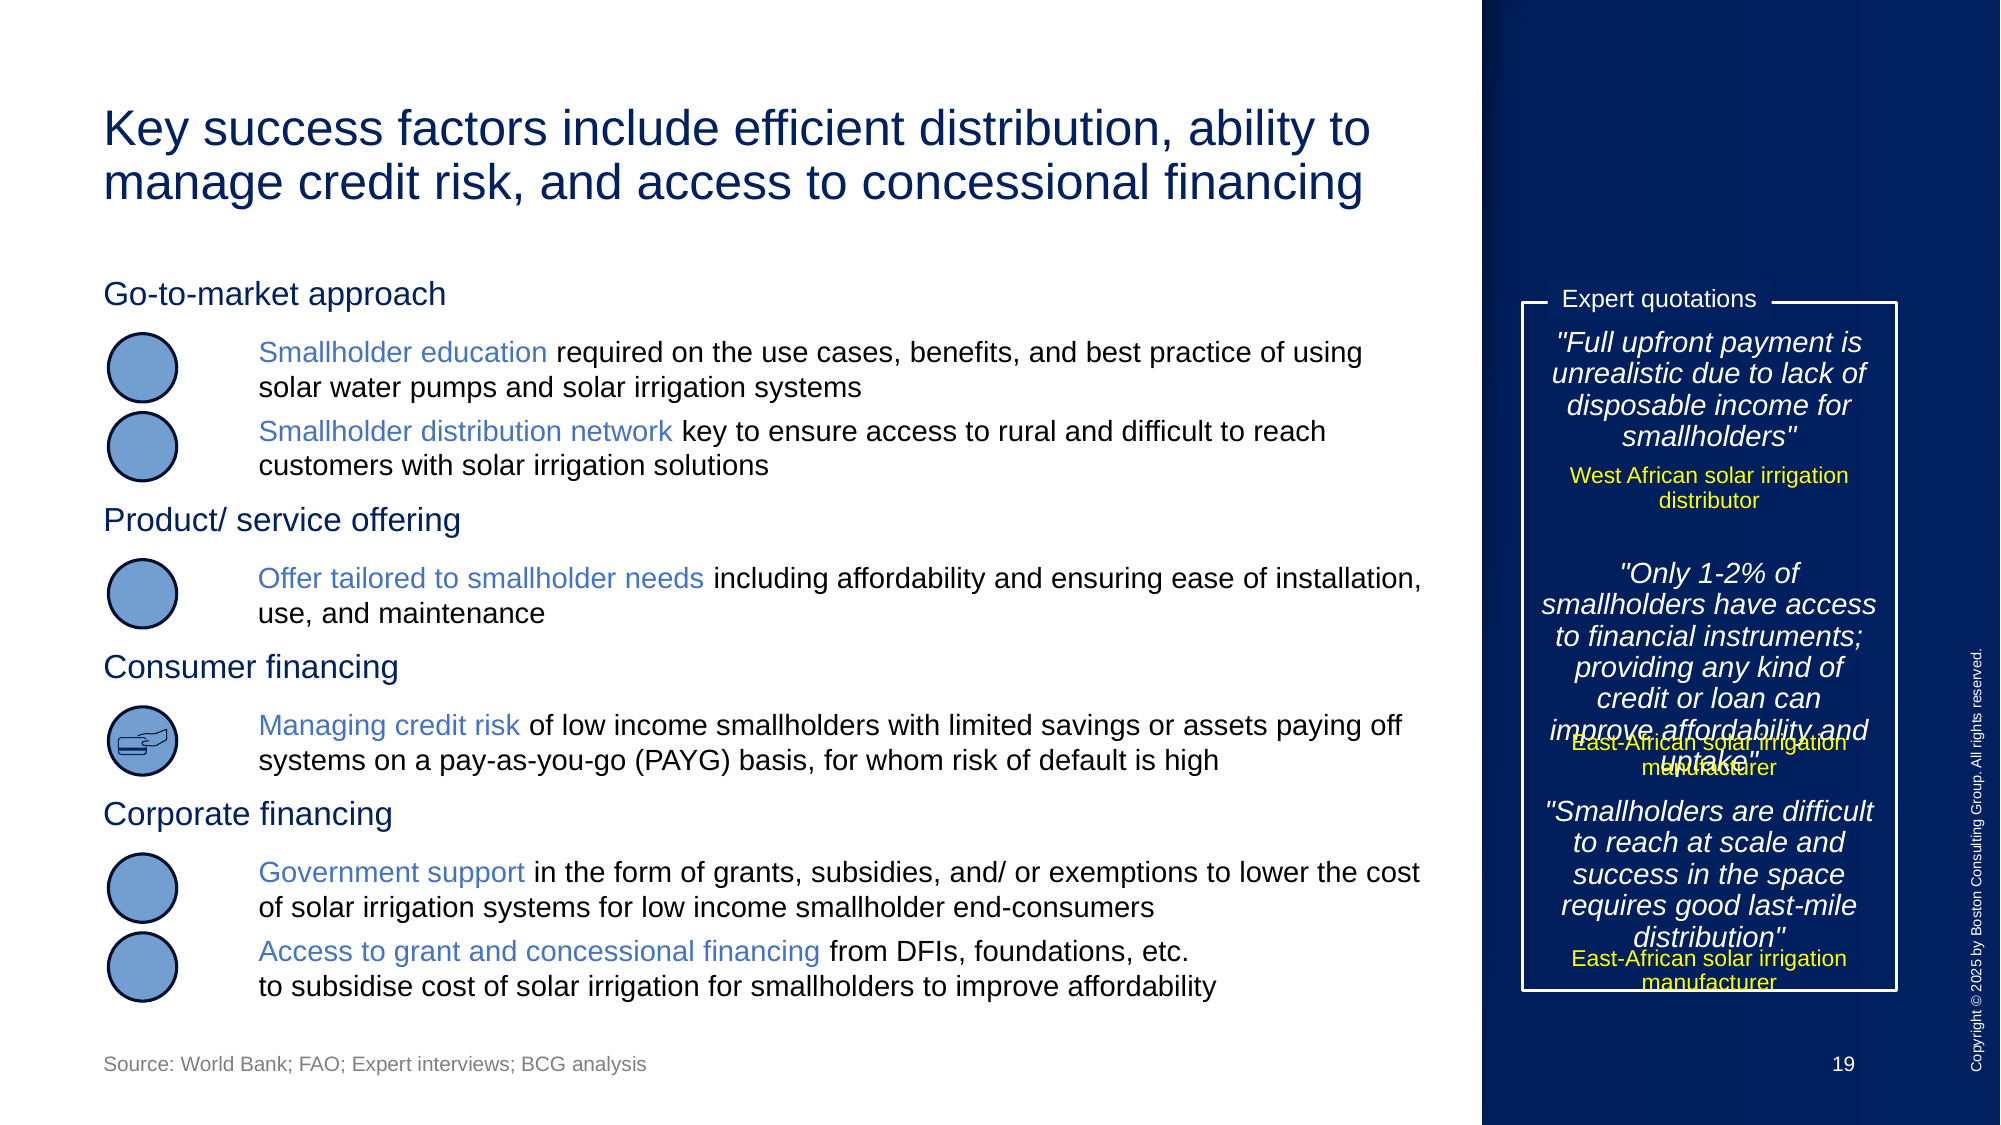

# Key success factors include efficient distribution, ability to manage credit risk, and access to concessional financing
Go-to-market approach
Expert quotations
"Full upfront payment is unrealistic due to lack of disposable income for smallholders"
Smallholder education required on the use cases, benefits, and best practice of using solar water pumps and solar irrigation systems
Smallholder distribution network key to ensure access to rural and difficult to reach customers with solar irrigation solutions
West African solar irrigation distributor
Product/ service offering
"Only 1-2% of smallholders have access to financial instruments; providing any kind of credit or loan can improve affordability and uptake"
Offer tailored to smallholder needs including affordability and ensuring ease of installation, use, and maintenance
Consumer financing
Managing credit risk of low income smallholders with limited savings or assets paying off systems on a pay-as-you-go (PAYG) basis, for whom risk of default is high
East-African solar irrigation manufacturer
Corporate financing
"Smallholders are difficult to reach at scale and success in the space requires good last-mile distribution"
Government support in the form of grants, subsidies, and/ or exemptions to lower the cost of solar irrigation systems for low income smallholder end-consumers
Access to grant and concessional financing from DFIs, foundations, etc.
to subsidise cost of solar irrigation for smallholders to improve affordability
East-African solar irrigation manufacturer
Source: World Bank; FAO; Expert interviews; BCG analysis